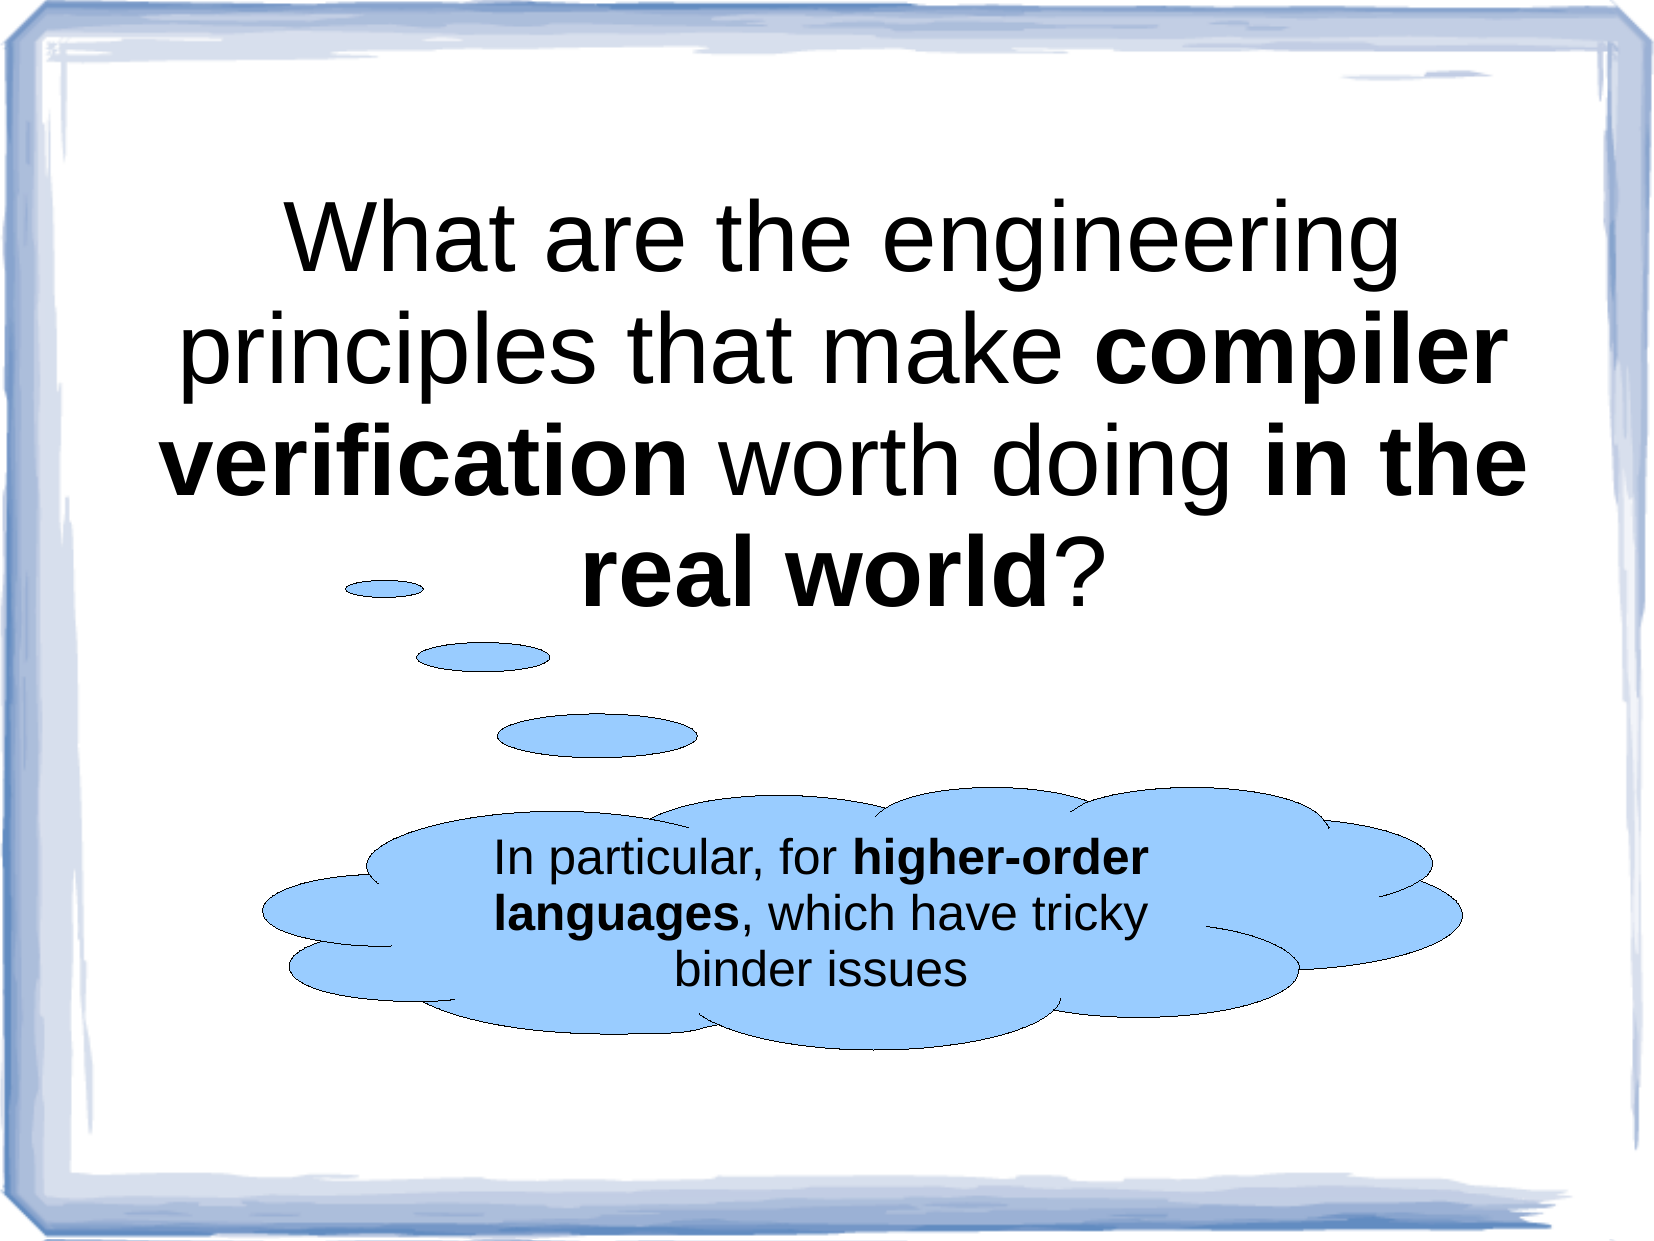

What are the engineering principles that make compiler verification worth doing in the real world?
In particular, for higher-order languages, which have tricky binder issues